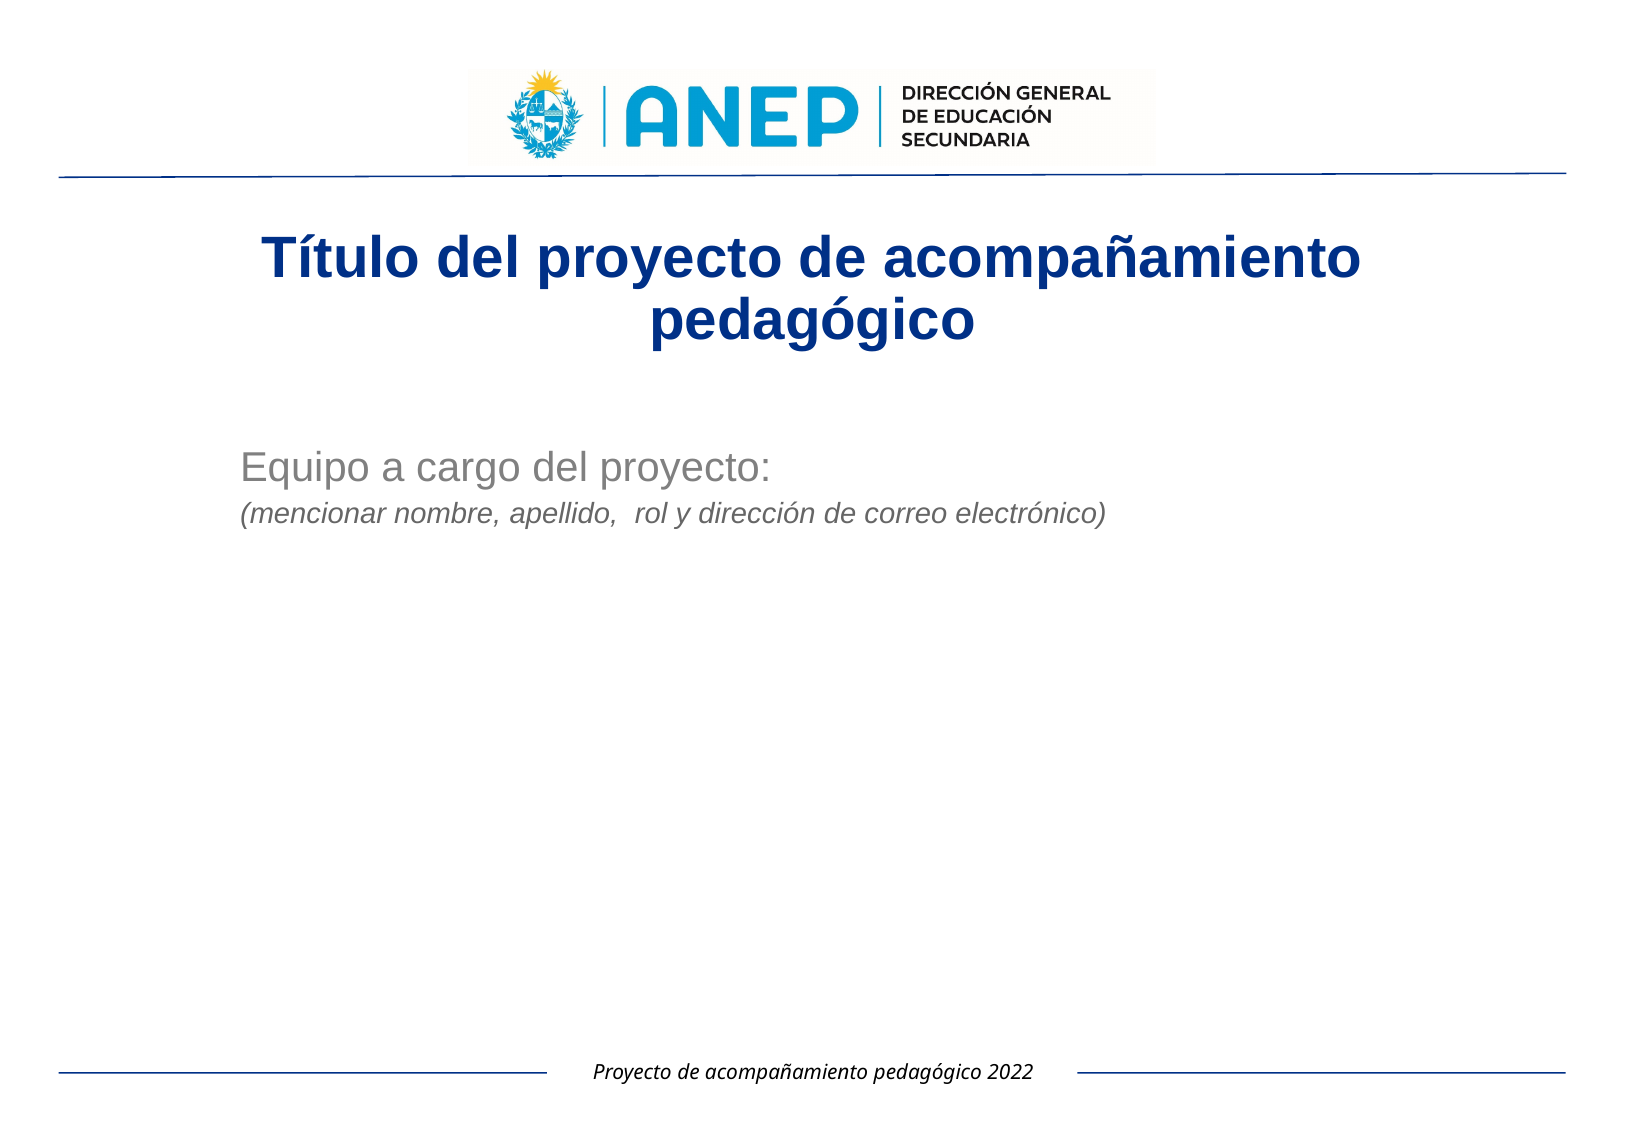

Título del proyecto de acompañamiento pedagógico
# Equipo a cargo del proyecto:
(mencionar nombre, apellido, rol y dirección de correo electrónico)
Proyecto de acompañamiento pedagógico 2022